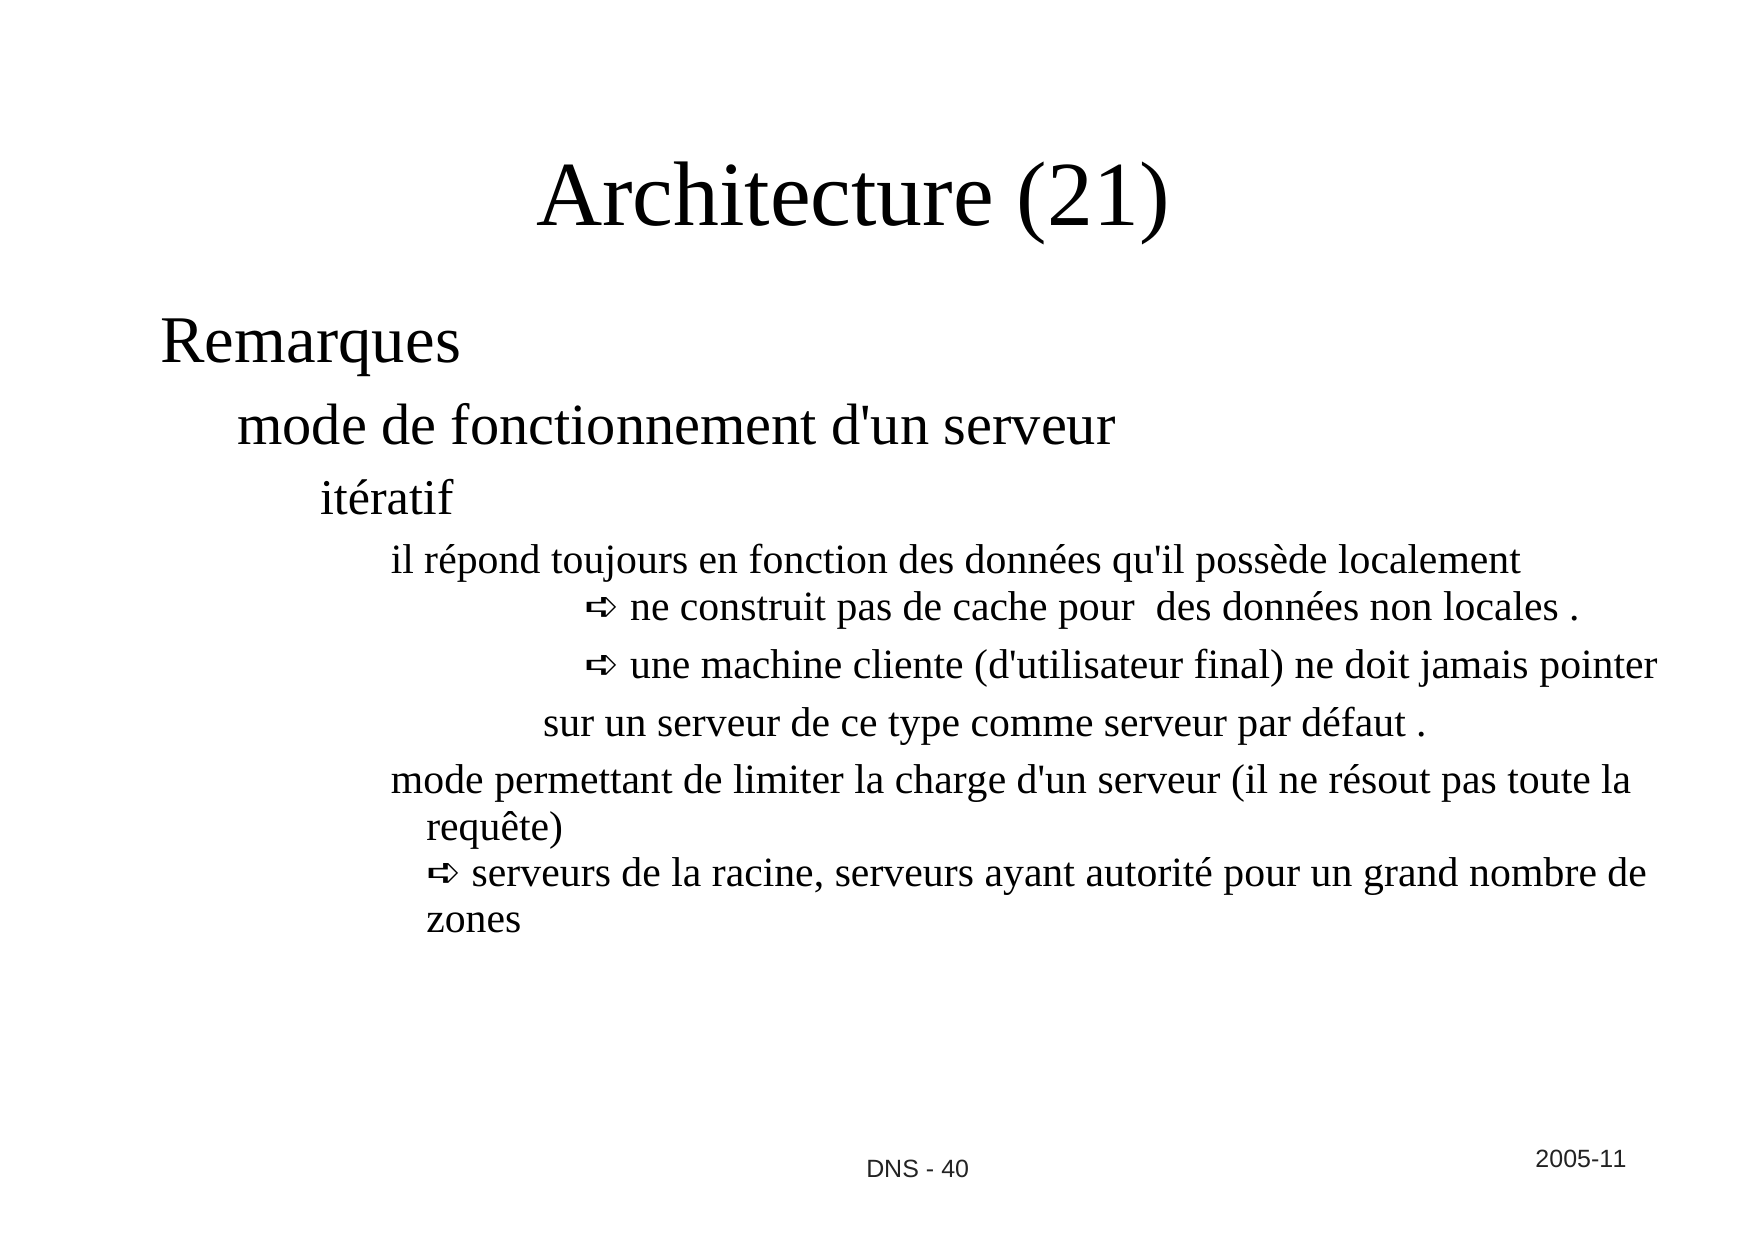

# Architecture (21)
Remarques
mode de fonctionnement d'un serveur
itératif
il répond toujours en fonction des données qu'il possède localement
		 ne construit pas de cache pour des données non locales .
		 une machine cliente (d'utilisateur final) ne doit jamais pointer
 sur un serveur de ce type comme serveur par défaut .
mode permettant de limiter la charge d'un serveur (il ne résout pas toute la requête)
 serveurs de la racine, serveurs ayant autorité pour un grand nombre de zones